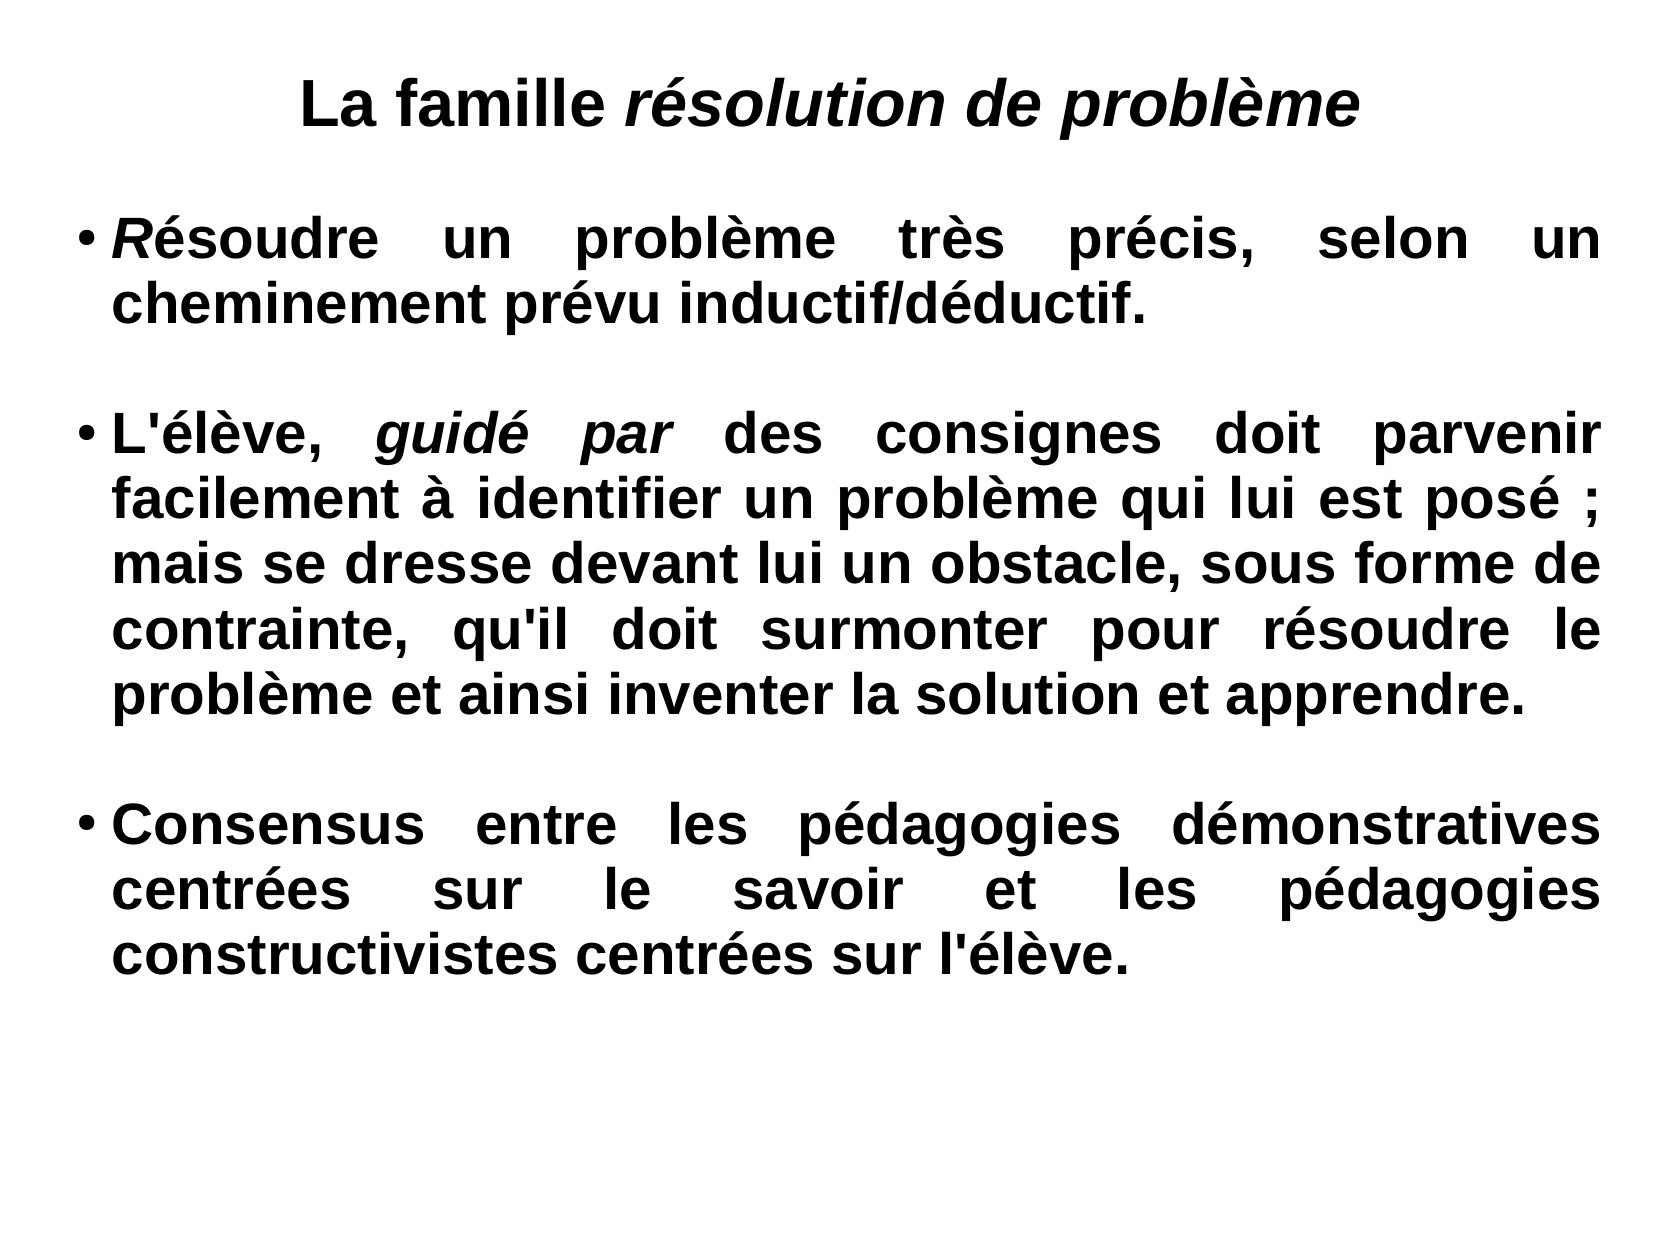

La famille résolution de problème
Résoudre un problème très précis, selon un cheminement prévu inductif/déductif.
L'élève, guidé par des consignes doit parvenir facilement à identifier un problème qui lui est posé ; mais se dresse devant lui un obstacle, sous forme de contrainte, qu'il doit surmonter pour résoudre le problème et ainsi inventer la solution et apprendre.
Consensus entre les pédagogies démonstratives centrées sur le savoir et les pédagogies constructivistes centrées sur l'élève.